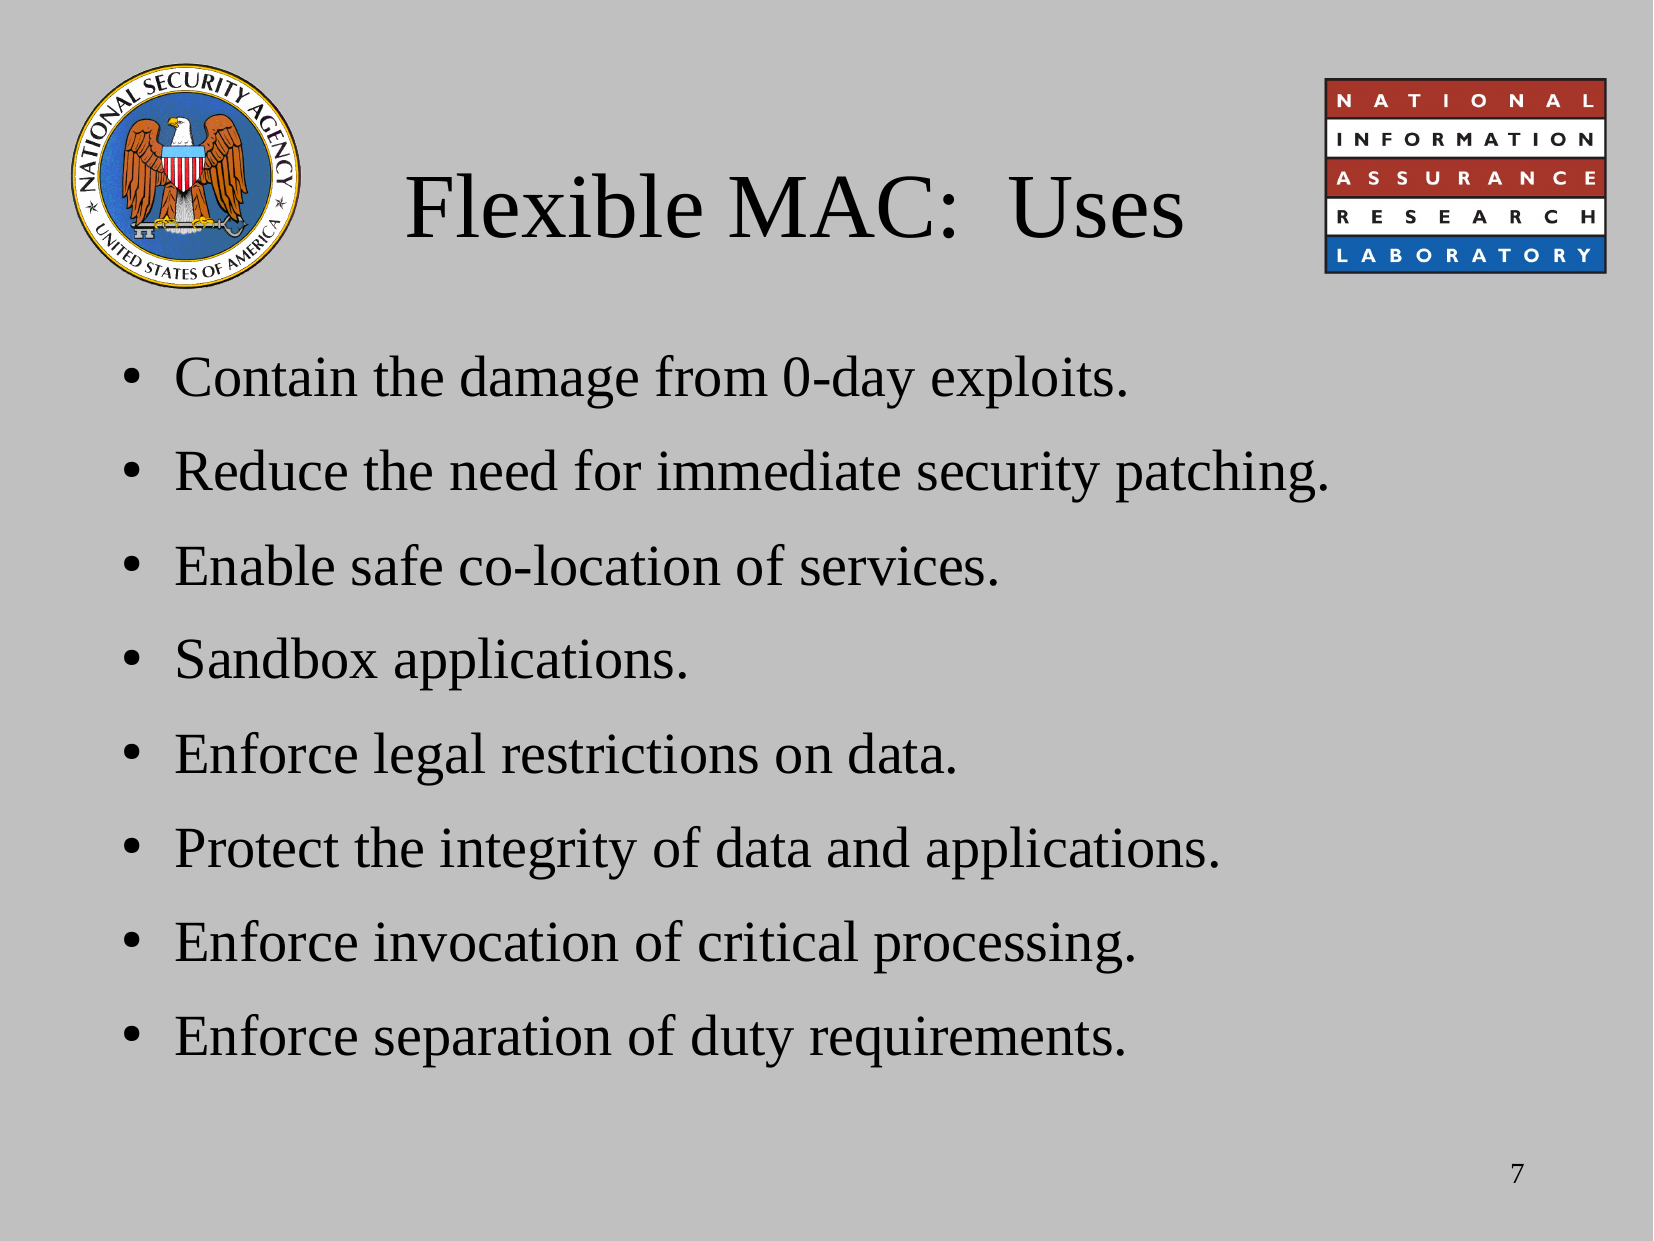

# Flexible MAC: Uses
Contain the damage from 0-day exploits.
Reduce the need for immediate security patching.
Enable safe co-location of services.
Sandbox applications.
Enforce legal restrictions on data.
Protect the integrity of data and applications.
Enforce invocation of critical processing.
Enforce separation of duty requirements.